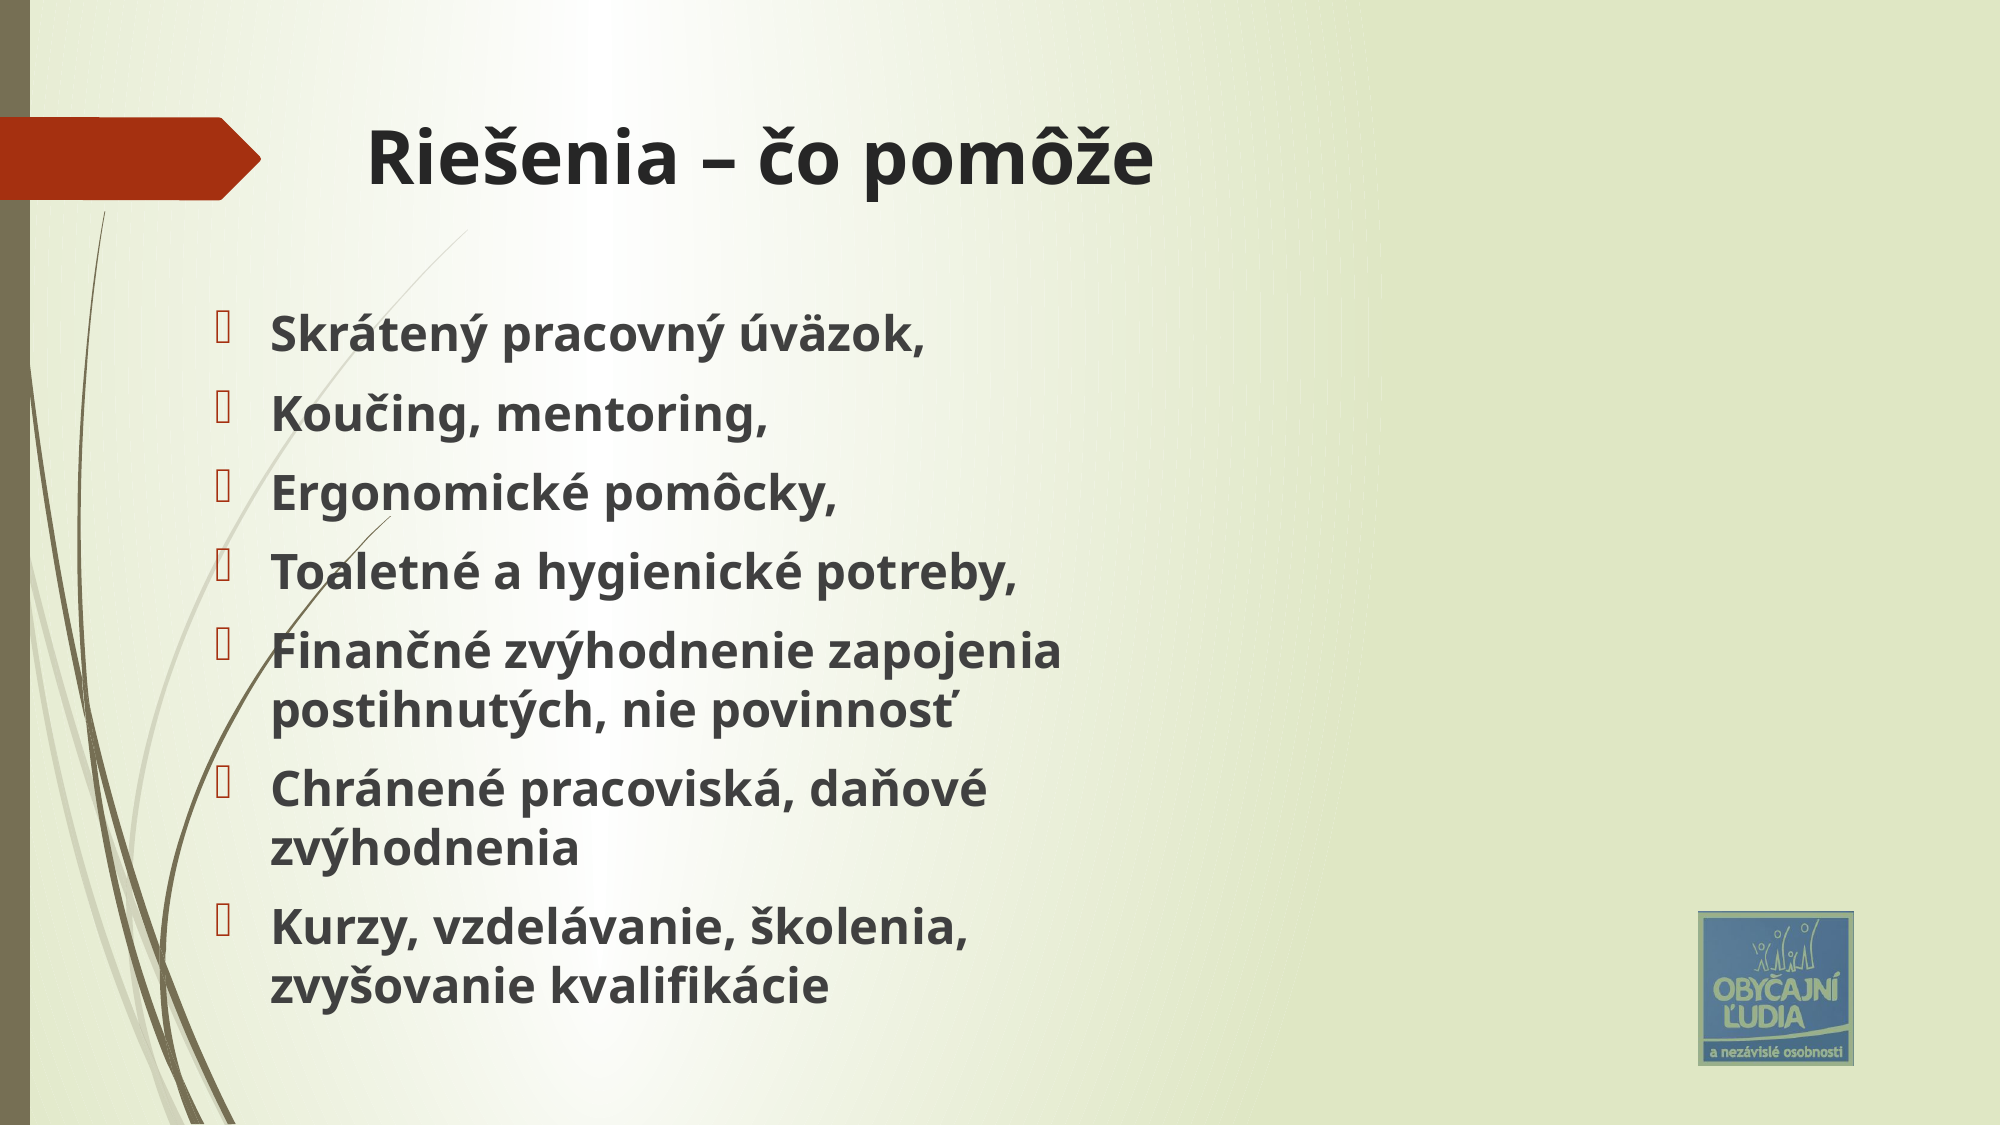

# Riešenia – čo pomôže
Skrátený pracovný úväzok,
Koučing, mentoring,
Ergonomické pomôcky,
Toaletné a hygienické potreby,
Finančné zvýhodnenie zapojenia postihnutých, nie povinnosť
Chránené pracoviská, daňové zvýhodnenia
Kurzy, vzdelávanie, školenia, zvyšovanie kvalifikácie